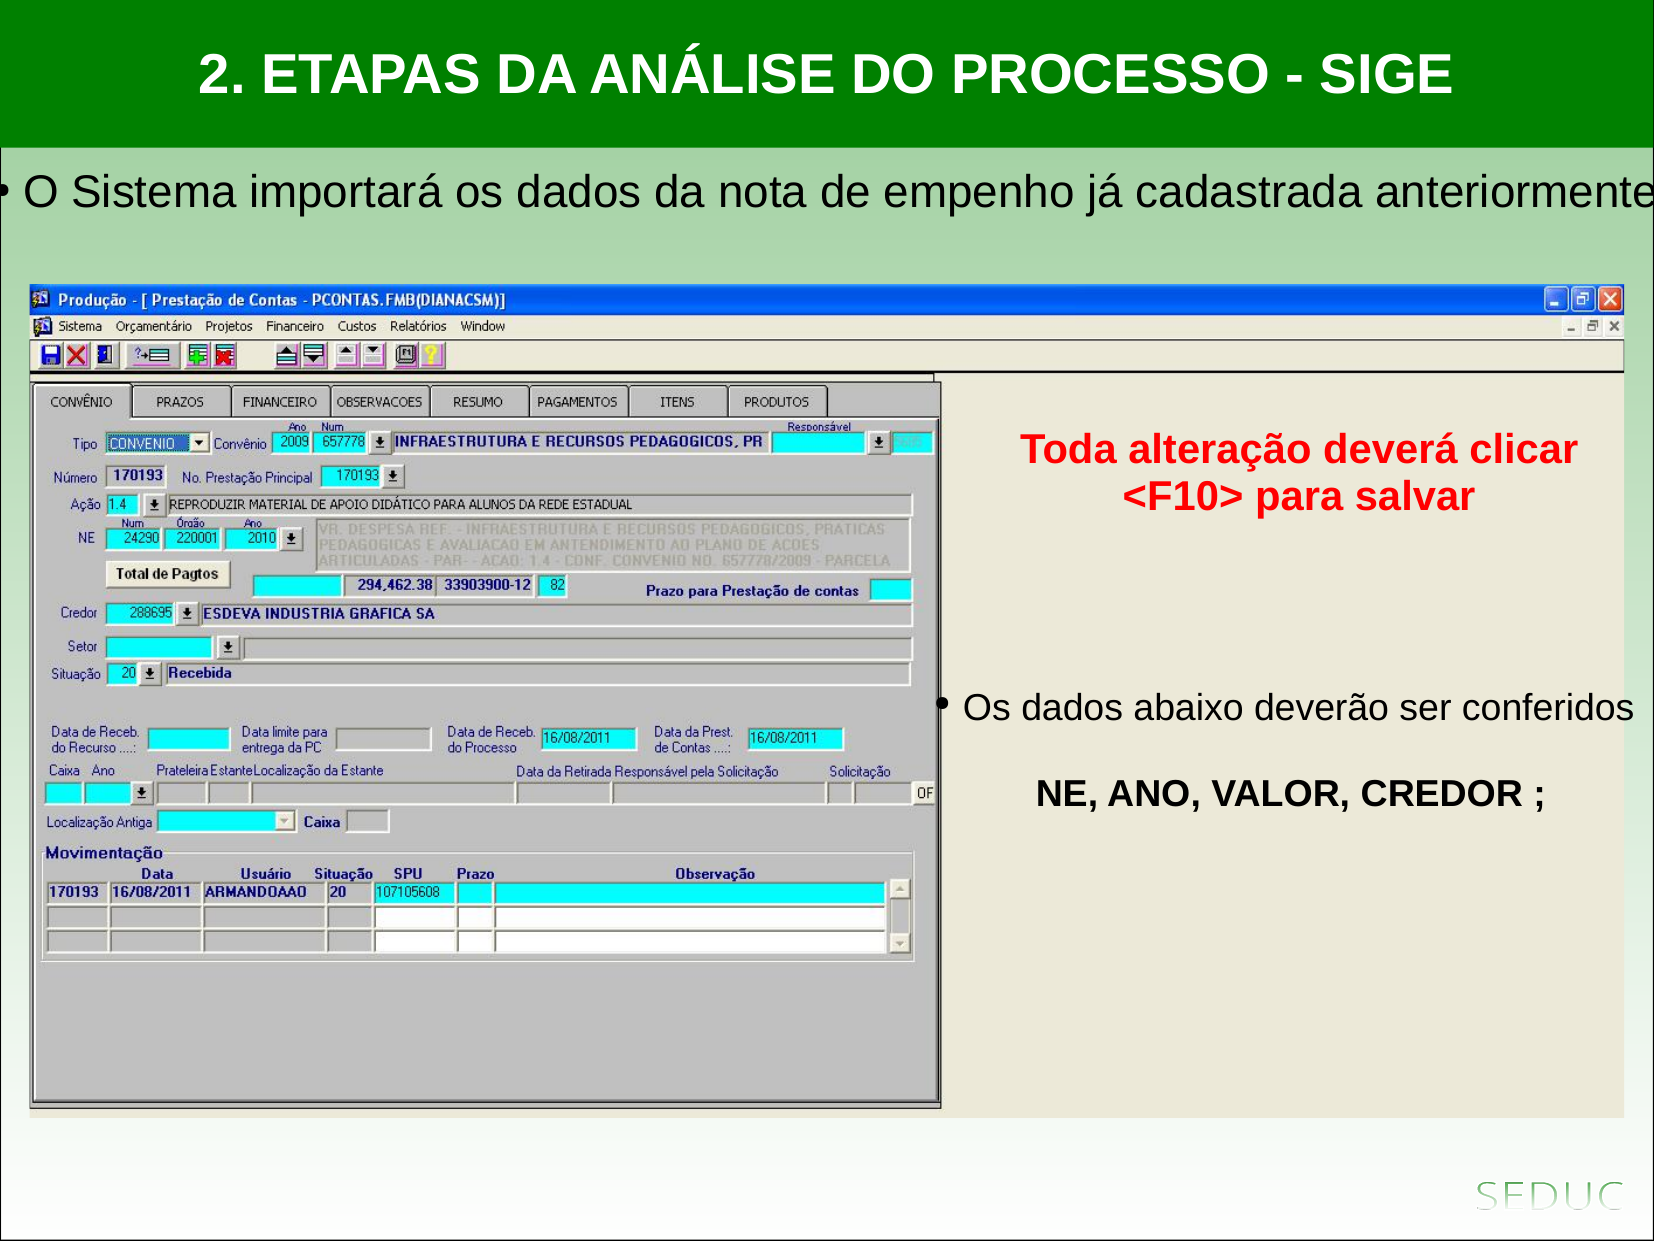

2. ETAPAS DA ANÁLISE DO PROCESSO - SIGE
 O Sistema importará os dados da nota de empenho já cadastrada anteriormente
Toda alteração deverá clicar
<F10> para salvar
 Os dados abaixo deverão ser conferidos
NE, ANO, VALOR, CREDOR ;
SEDUC